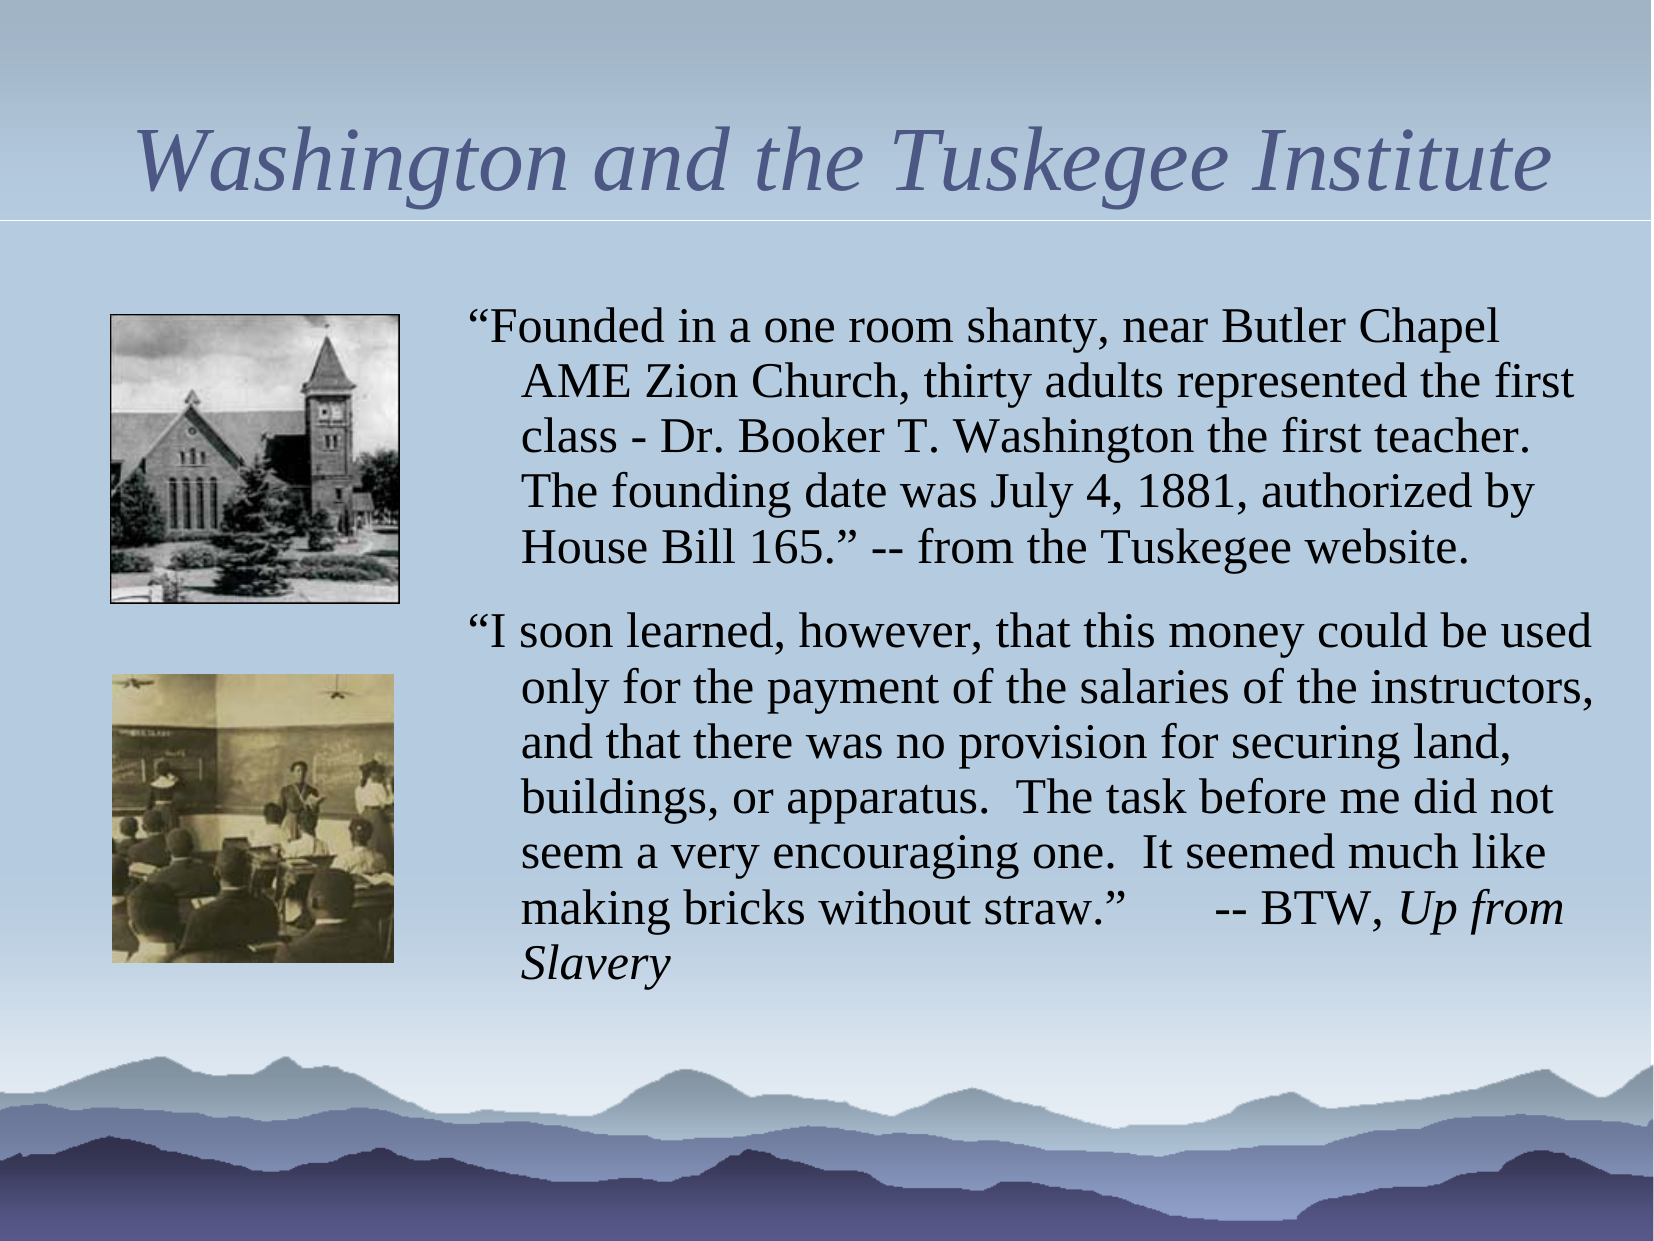

# Washington and the Tuskegee Institute
“Founded in a one room shanty, near Butler Chapel AME Zion Church, thirty adults represented the first class - Dr. Booker T. Washington the first teacher. The founding date was July 4, 1881, authorized by House Bill 165.” -- from the Tuskegee website.
“I soon learned, however, that this money could be used only for the payment of the salaries of the instructors, and that there was no provision for securing land, buildings, or apparatus. The task before me did not seem a very encouraging one. It seemed much like making bricks without straw.” -- BTW, Up from Slavery